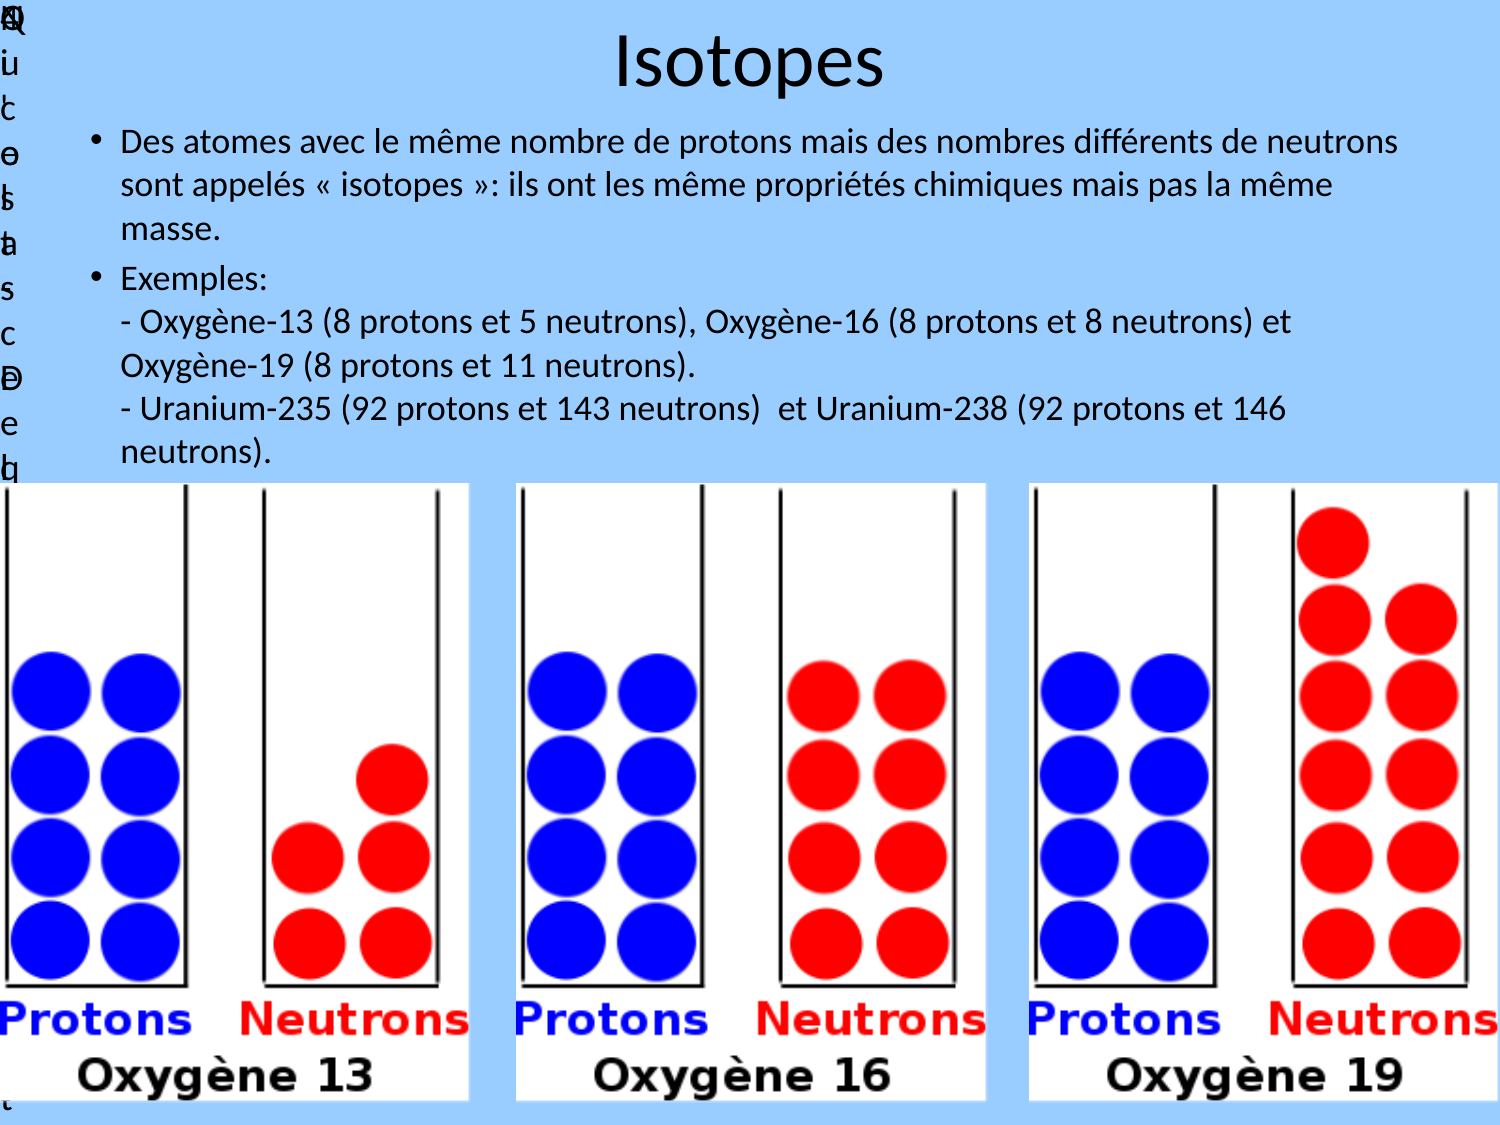

Nicolas Delerue, Science-ACO http://science-aco.fr http://nicolas.delerue.org
Qu'est-ce que la radioactivité?
# Isotopes
Des atomes avec le même nombre de protons mais des nombres différents de neutrons sont appelés « isotopes »: ils ont les même propriétés chimiques mais pas la même masse.
Exemples:
- Oxygène-13 (8 protons et 5 neutrons), Oxygène-16 (8 protons et 8 neutrons) et Oxygène-19 (8 protons et 11 neutrons).
- Uranium-235 (92 protons et 143 neutrons) et Uranium-238 (92 protons et 146 neutrons).